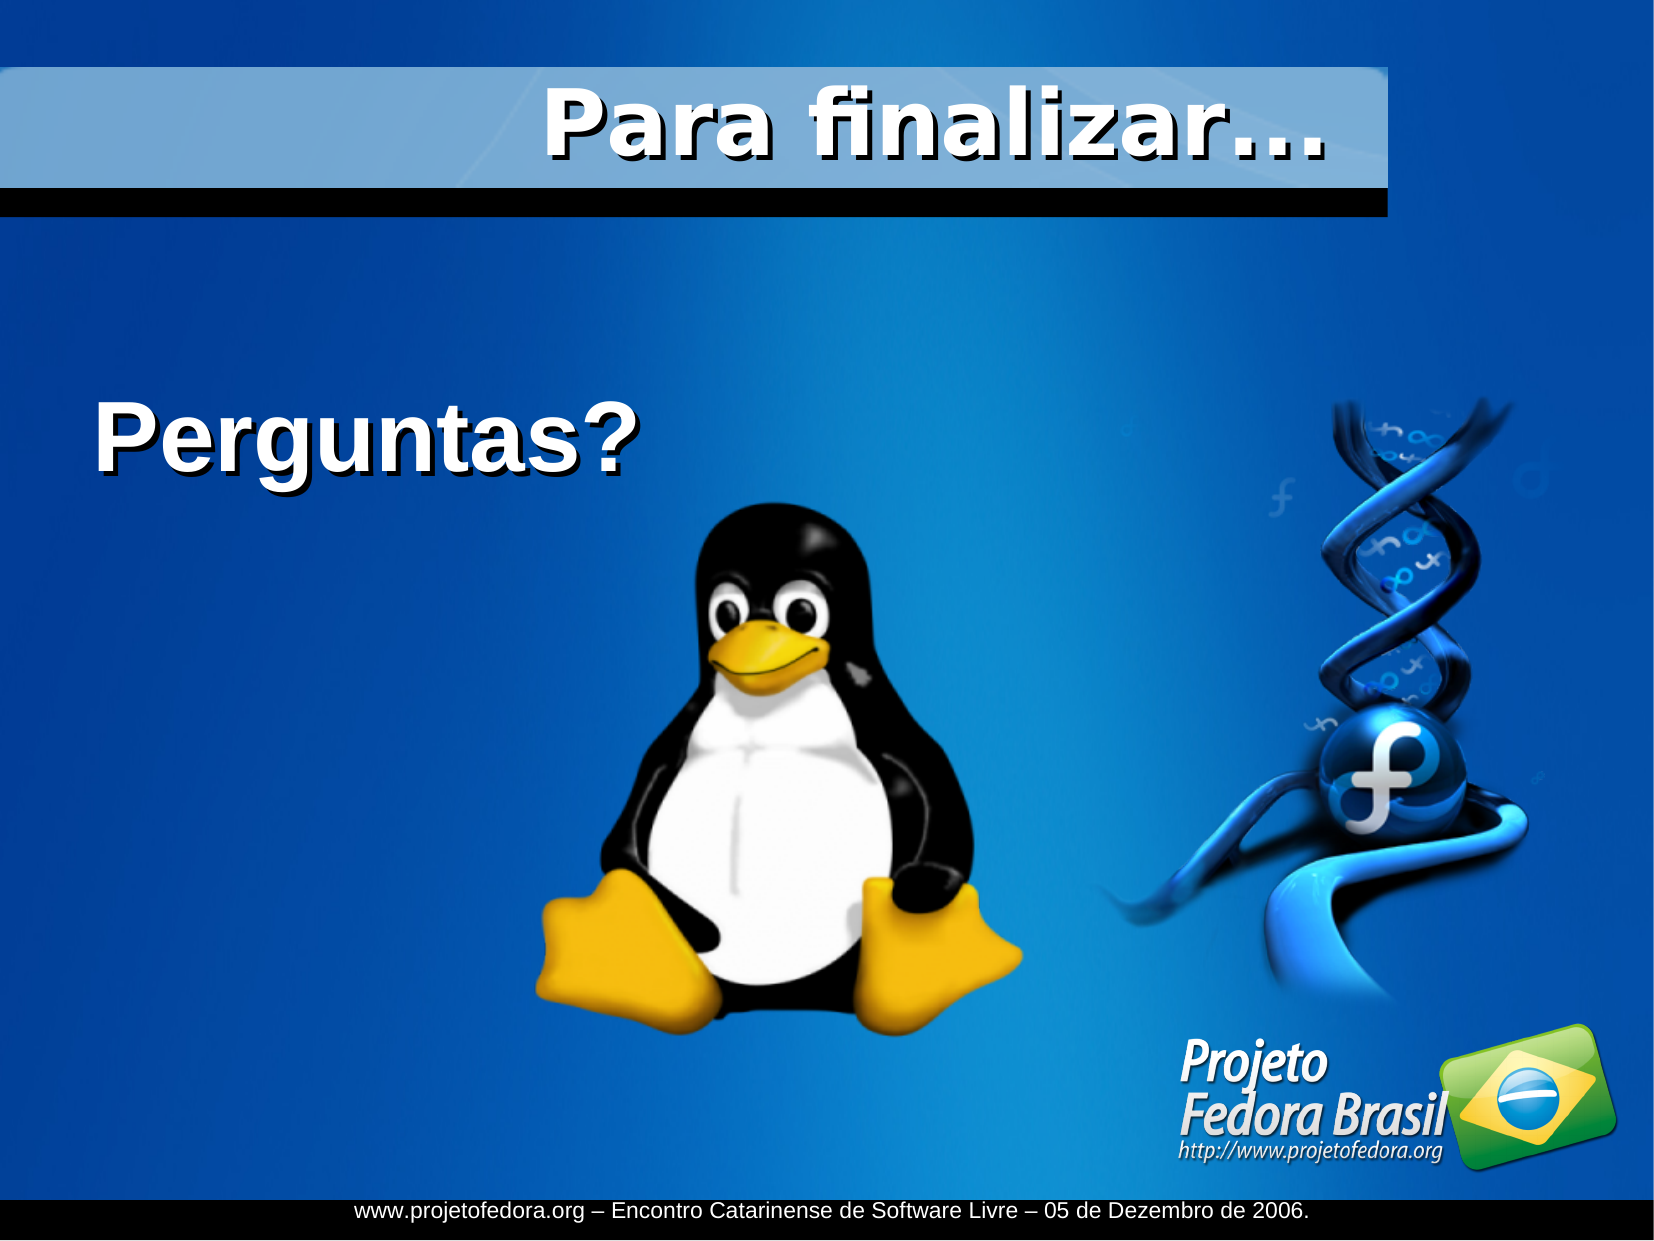

Para finalizar...
# Perguntas?
www.projetofedora.org – Encontro Catarinense de Software Livre – 05 de Dezembro de 2006.